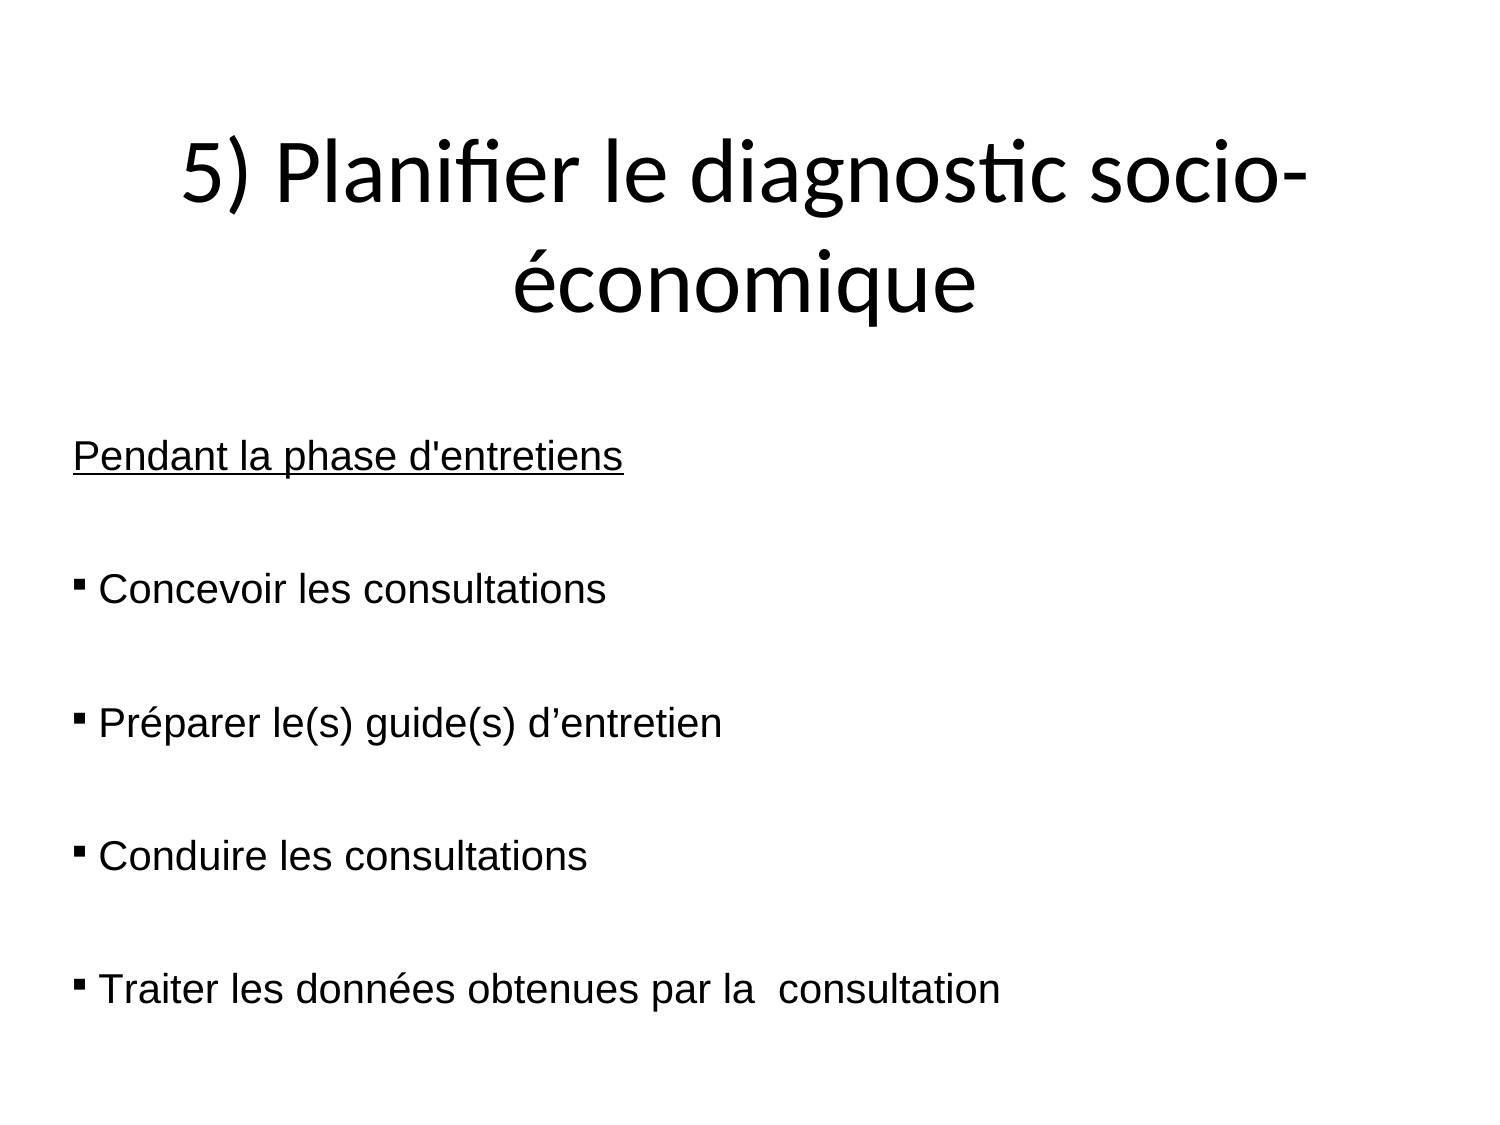

# 5) Planifier le diagnostic socio-économique
Pendant la phase d'entretiens
 Concevoir les consultations
 Préparer le(s) guide(s) d’entretien
 Conduire les consultations
 Traiter les données obtenues par la consultation